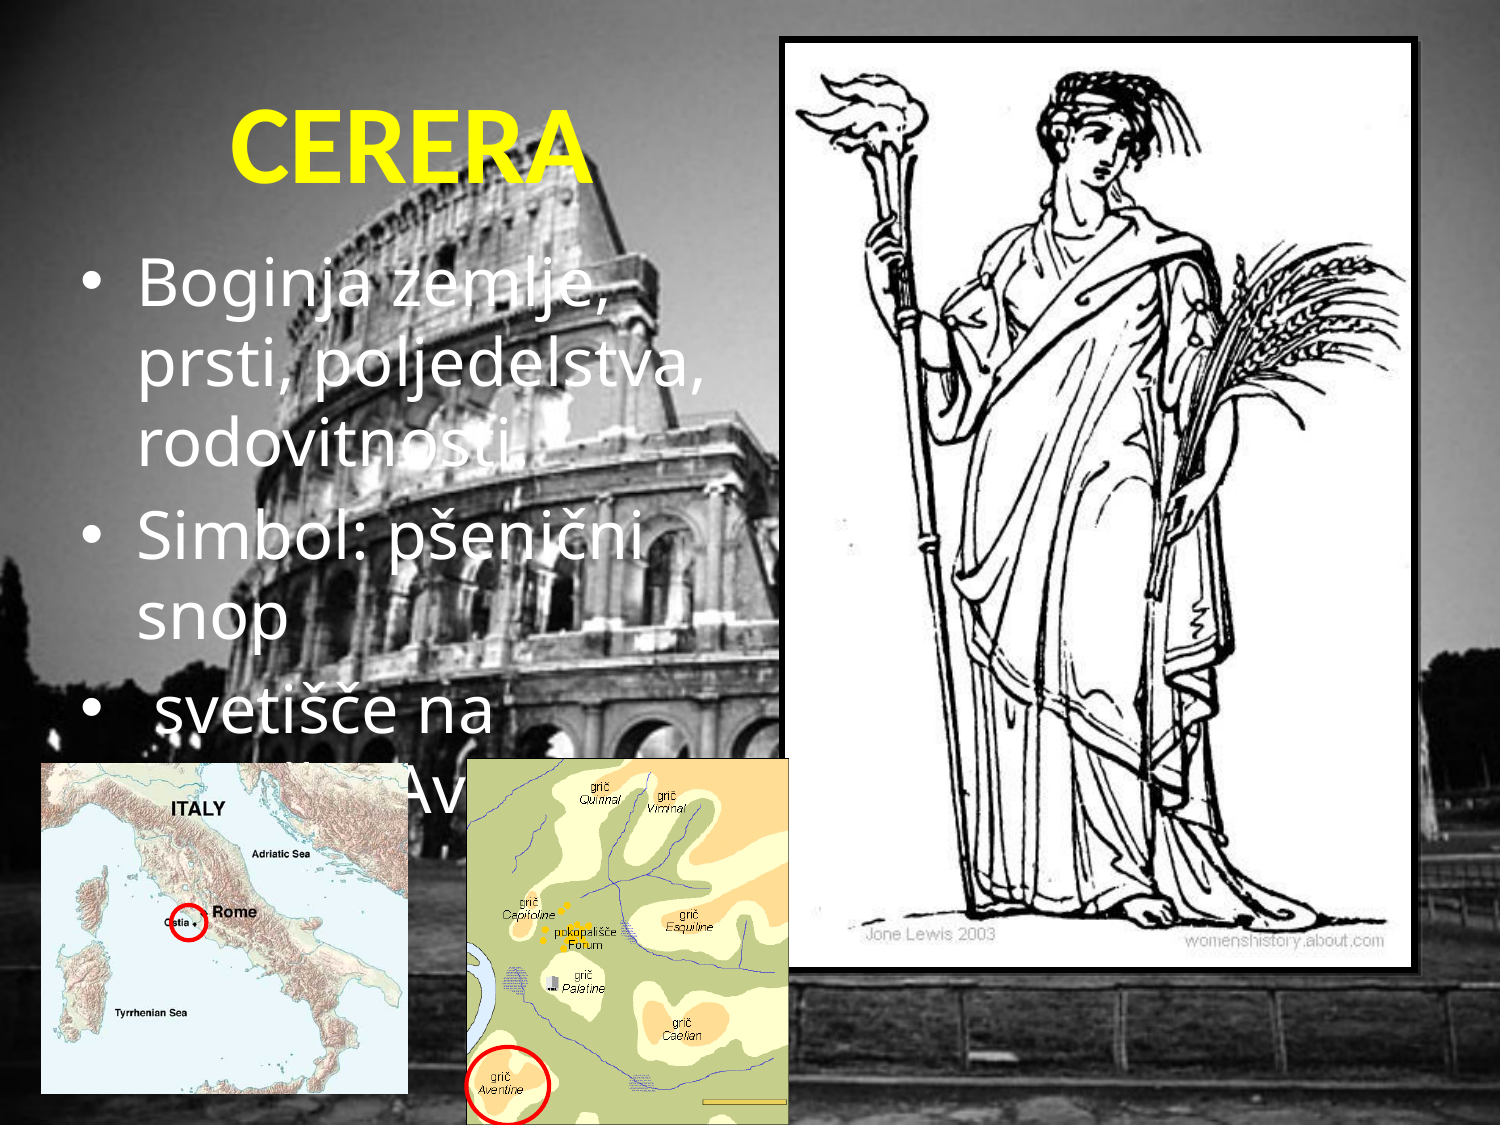

# CERERA
Boginja zemlje, prsti, poljedelstva, rodovitnosti.
Simbol: pšenični snop
 svetišče na vznožju Aventina in v Ostiji